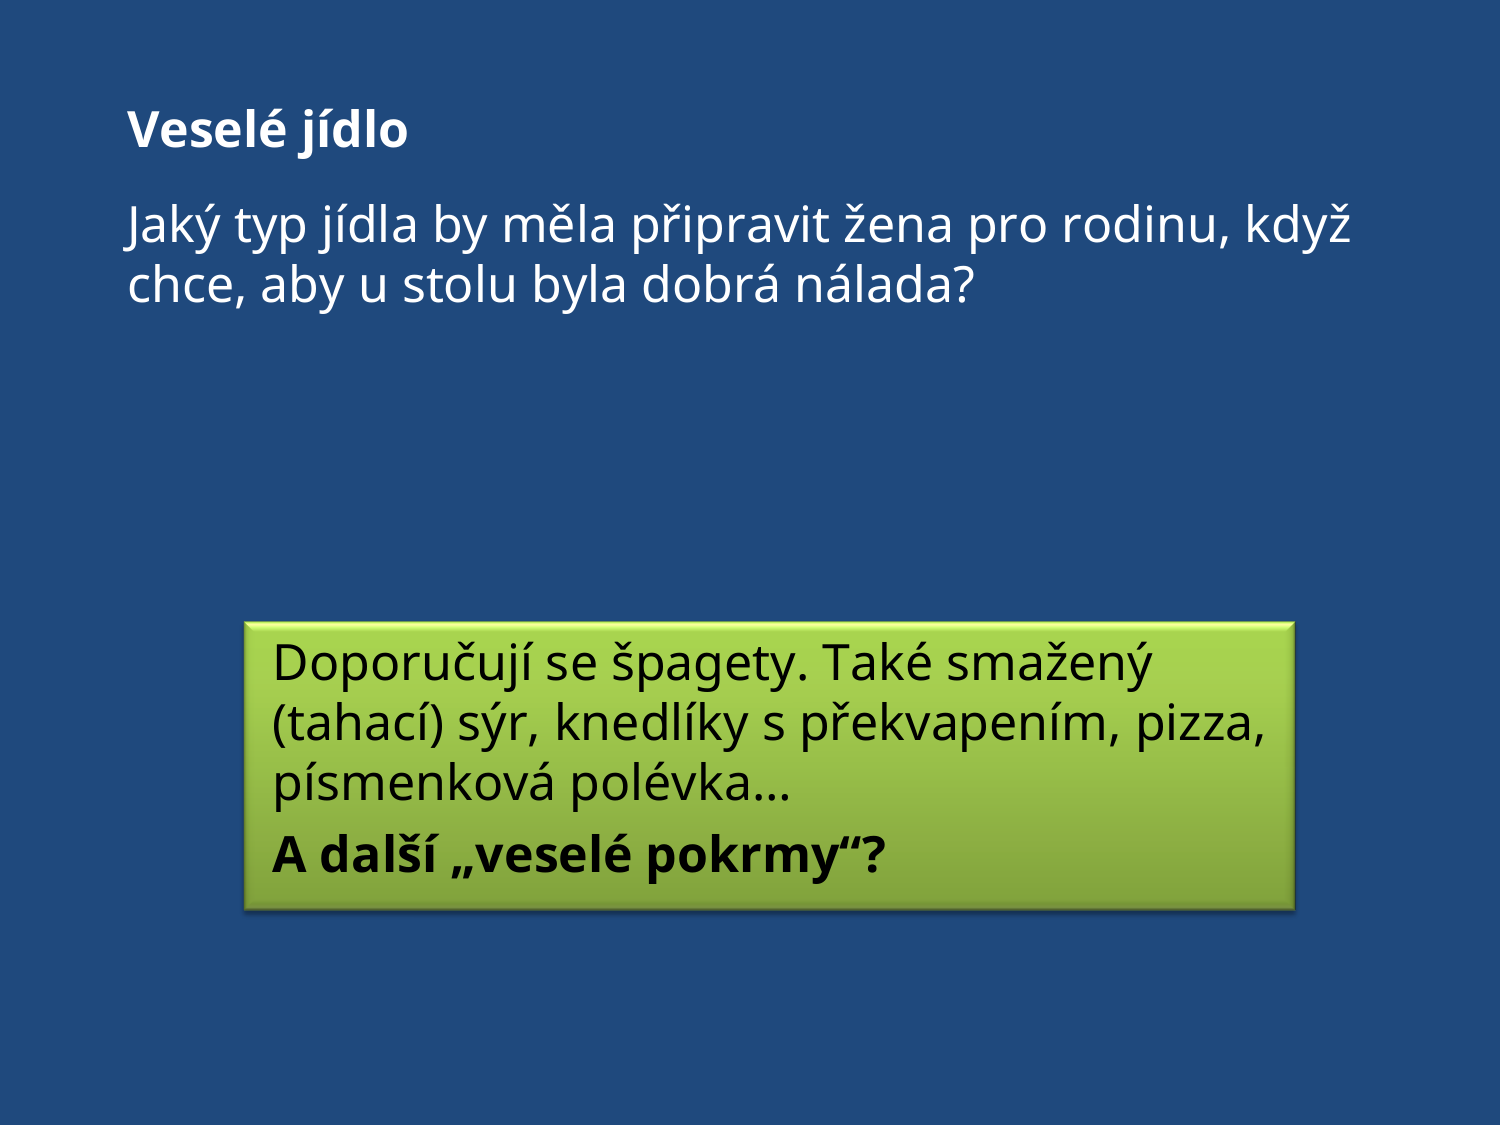

# Veselé jídlo Jaký typ jídla by měla připravit žena pro rodinu, když chce, aby u stolu byla dobrá nálada?
Doporučují se špagety. Také smažený (tahací) sýr, knedlíky s překvapením, pizza, písmenková polévka…
A další „veselé pokrmy“?